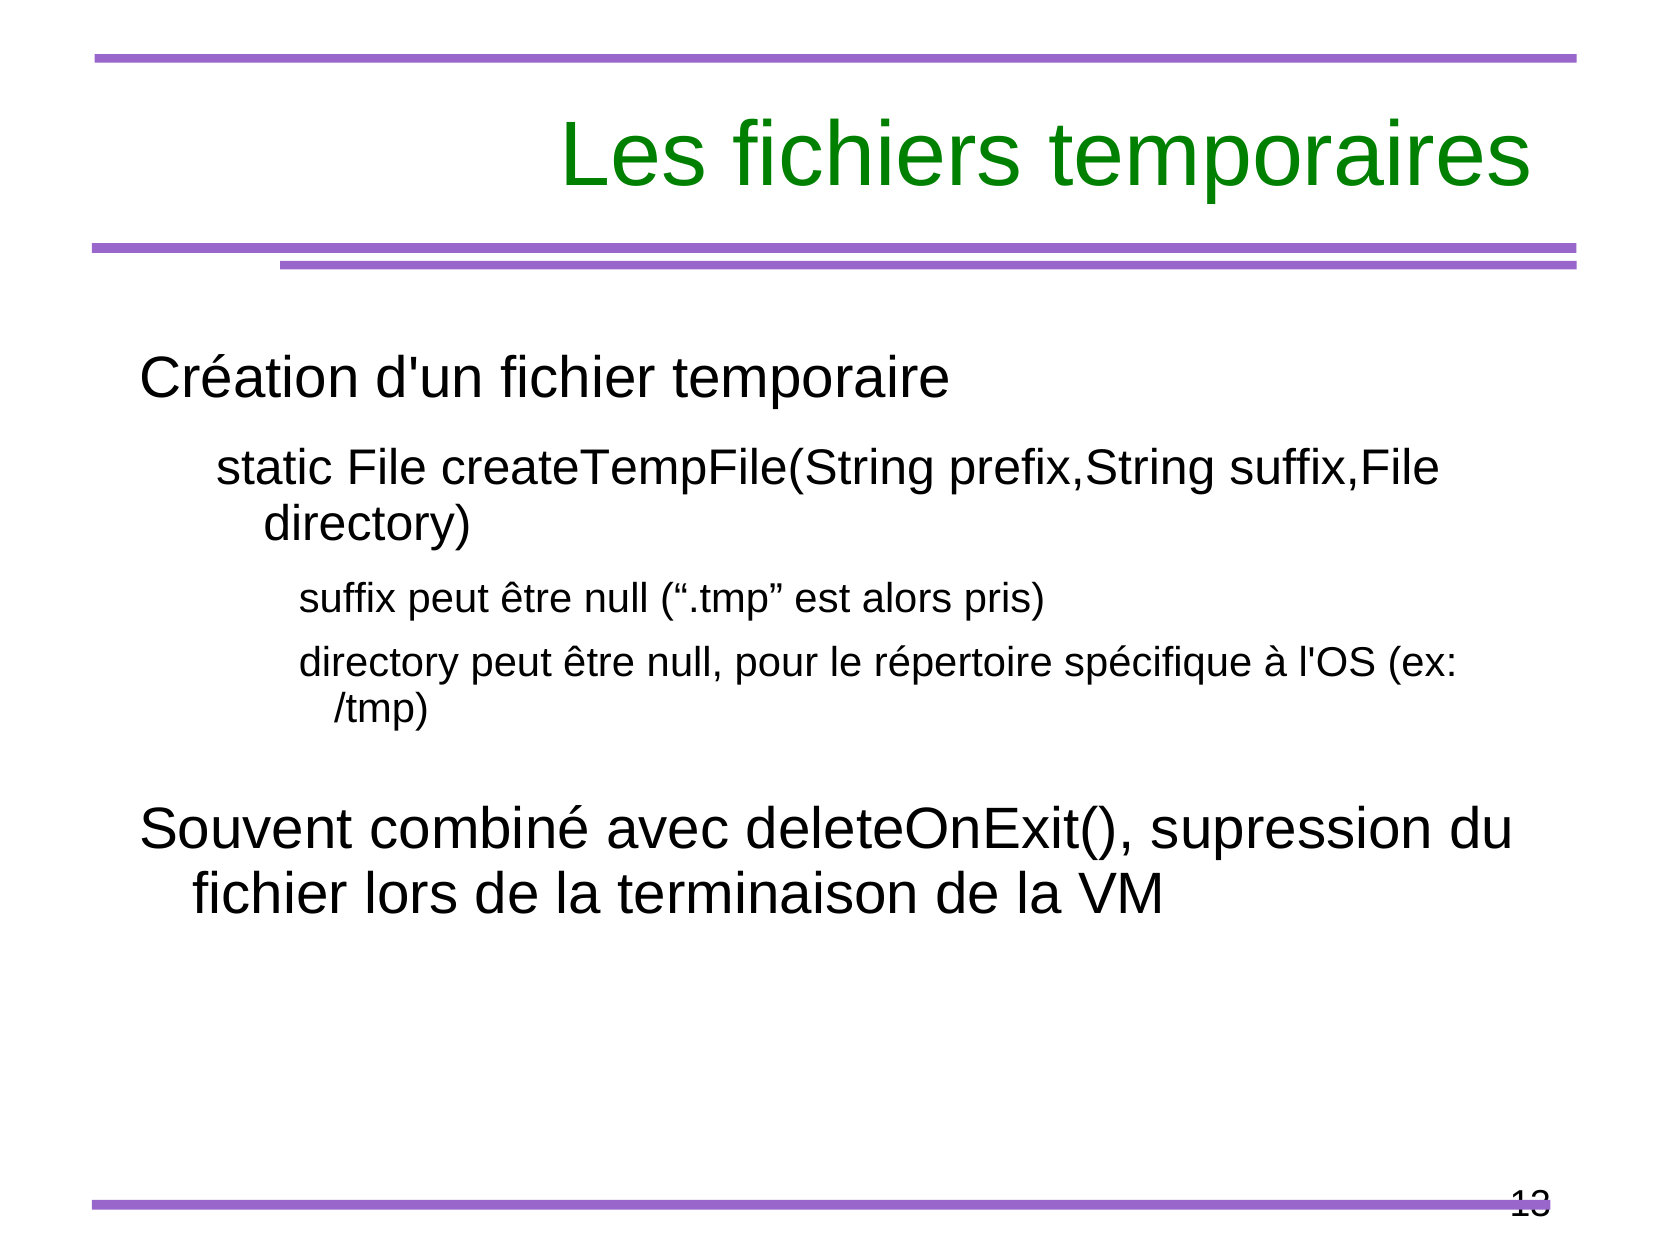

# Les fichiers temporaires
Création d'un fichier temporaire
static File createTempFile(String prefix,String suffix,File directory)
suffix peut être null (“.tmp” est alors pris)
directory peut être null, pour le répertoire spécifique à l'OS (ex: /tmp)
Souvent combiné avec deleteOnExit(), supression du fichier lors de la terminaison de la VM